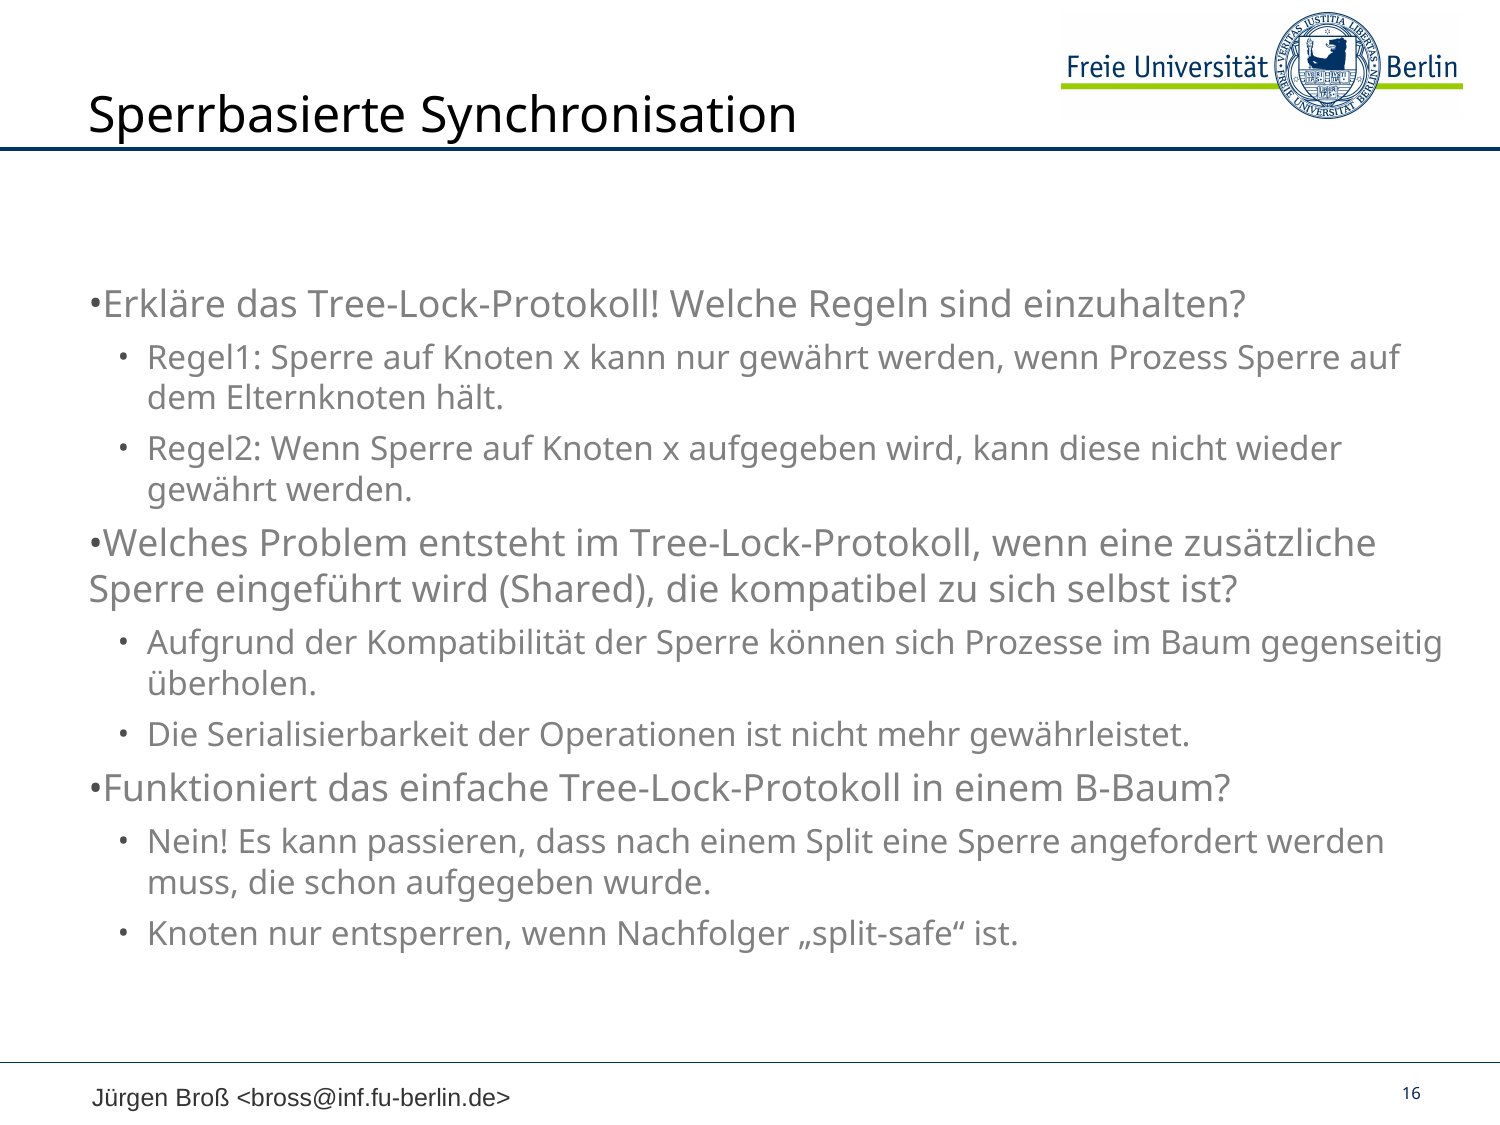

# Sperrbasierte Synchronisation
Erkläre das Tree-Lock-Protokoll! Welche Regeln sind einzuhalten?
Regel1: Sperre auf Knoten x kann nur gewährt werden, wenn Prozess Sperre auf dem Elternknoten hält.
Regel2: Wenn Sperre auf Knoten x aufgegeben wird, kann diese nicht wieder gewährt werden.
Welches Problem entsteht im Tree-Lock-Protokoll, wenn eine zusätzliche Sperre eingeführt wird (Shared), die kompatibel zu sich selbst ist?
Aufgrund der Kompatibilität der Sperre können sich Prozesse im Baum gegenseitig überholen.
Die Serialisierbarkeit der Operationen ist nicht mehr gewährleistet.
Funktioniert das einfache Tree-Lock-Protokoll in einem B-Baum?
Nein! Es kann passieren, dass nach einem Split eine Sperre angefordert werden muss, die schon aufgegeben wurde.
Knoten nur entsperren, wenn Nachfolger „split-safe“ ist.